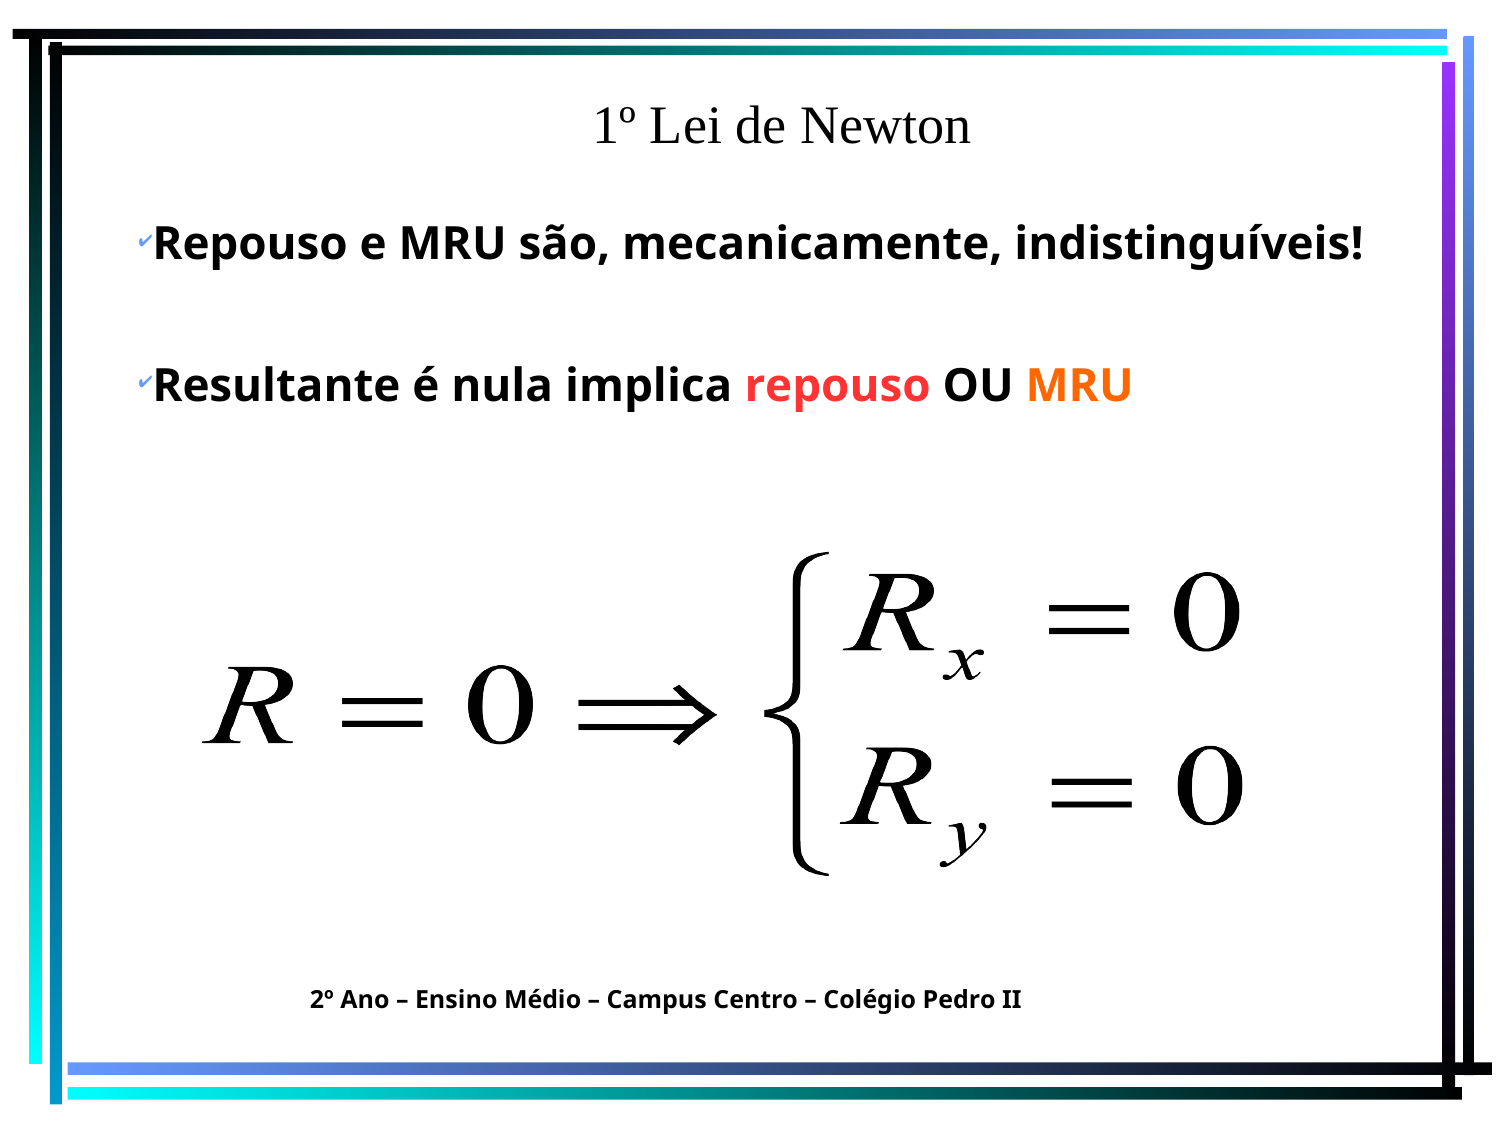

# 1º Lei de Newton
Repouso e MRU são, mecanicamente, indistinguíveis!
Resultante é nula implica repouso OU MRU
2º Ano – Ensino Médio – Campus Centro – Colégio Pedro II